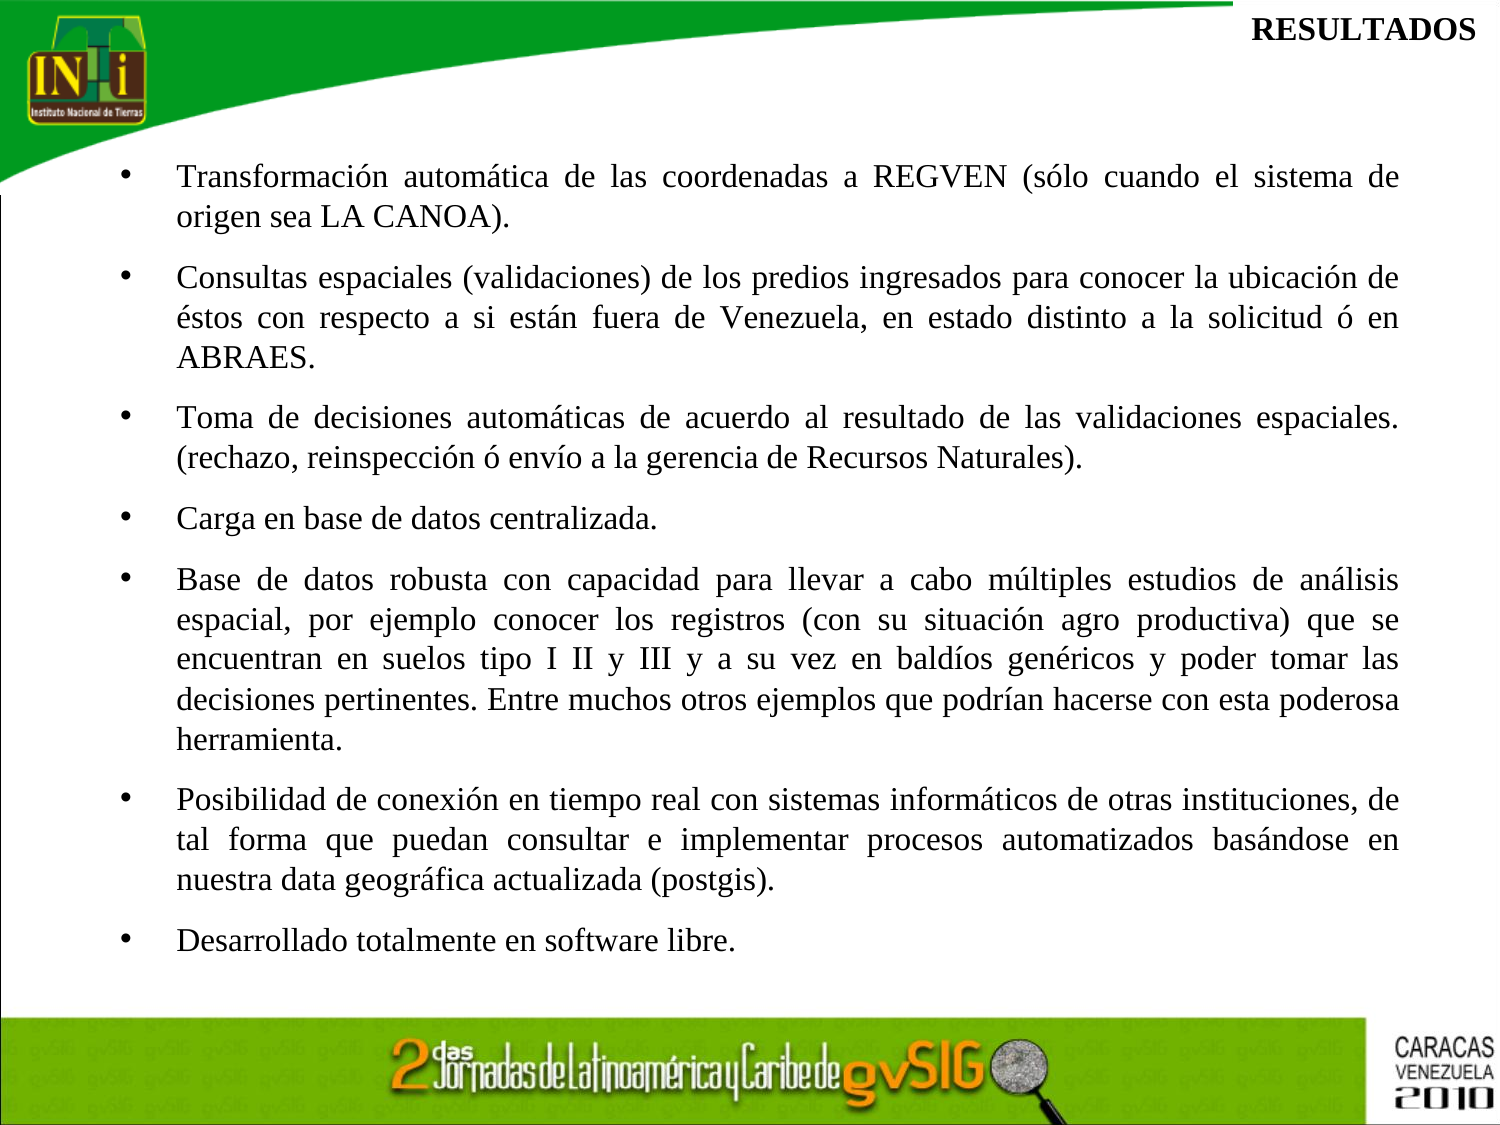

RESULTADOS
Transformación automática de las coordenadas a REGVEN (sólo cuando el sistema de origen sea LA CANOA).
Consultas espaciales (validaciones) de los predios ingresados para conocer la ubicación de éstos con respecto a si están fuera de Venezuela, en estado distinto a la solicitud ó en ABRAES.
Toma de decisiones automáticas de acuerdo al resultado de las validaciones espaciales. (rechazo, reinspección ó envío a la gerencia de Recursos Naturales).
Carga en base de datos centralizada.
Base de datos robusta con capacidad para llevar a cabo múltiples estudios de análisis espacial, por ejemplo conocer los registros (con su situación agro productiva) que se encuentran en suelos tipo I II y III y a su vez en baldíos genéricos y poder tomar las decisiones pertinentes. Entre muchos otros ejemplos que podrían hacerse con esta poderosa herramienta.
Posibilidad de conexión en tiempo real con sistemas informáticos de otras instituciones, de tal forma que puedan consultar e implementar procesos automatizados basándose en nuestra data geográfica actualizada (postgis).
Desarrollado totalmente en software libre.